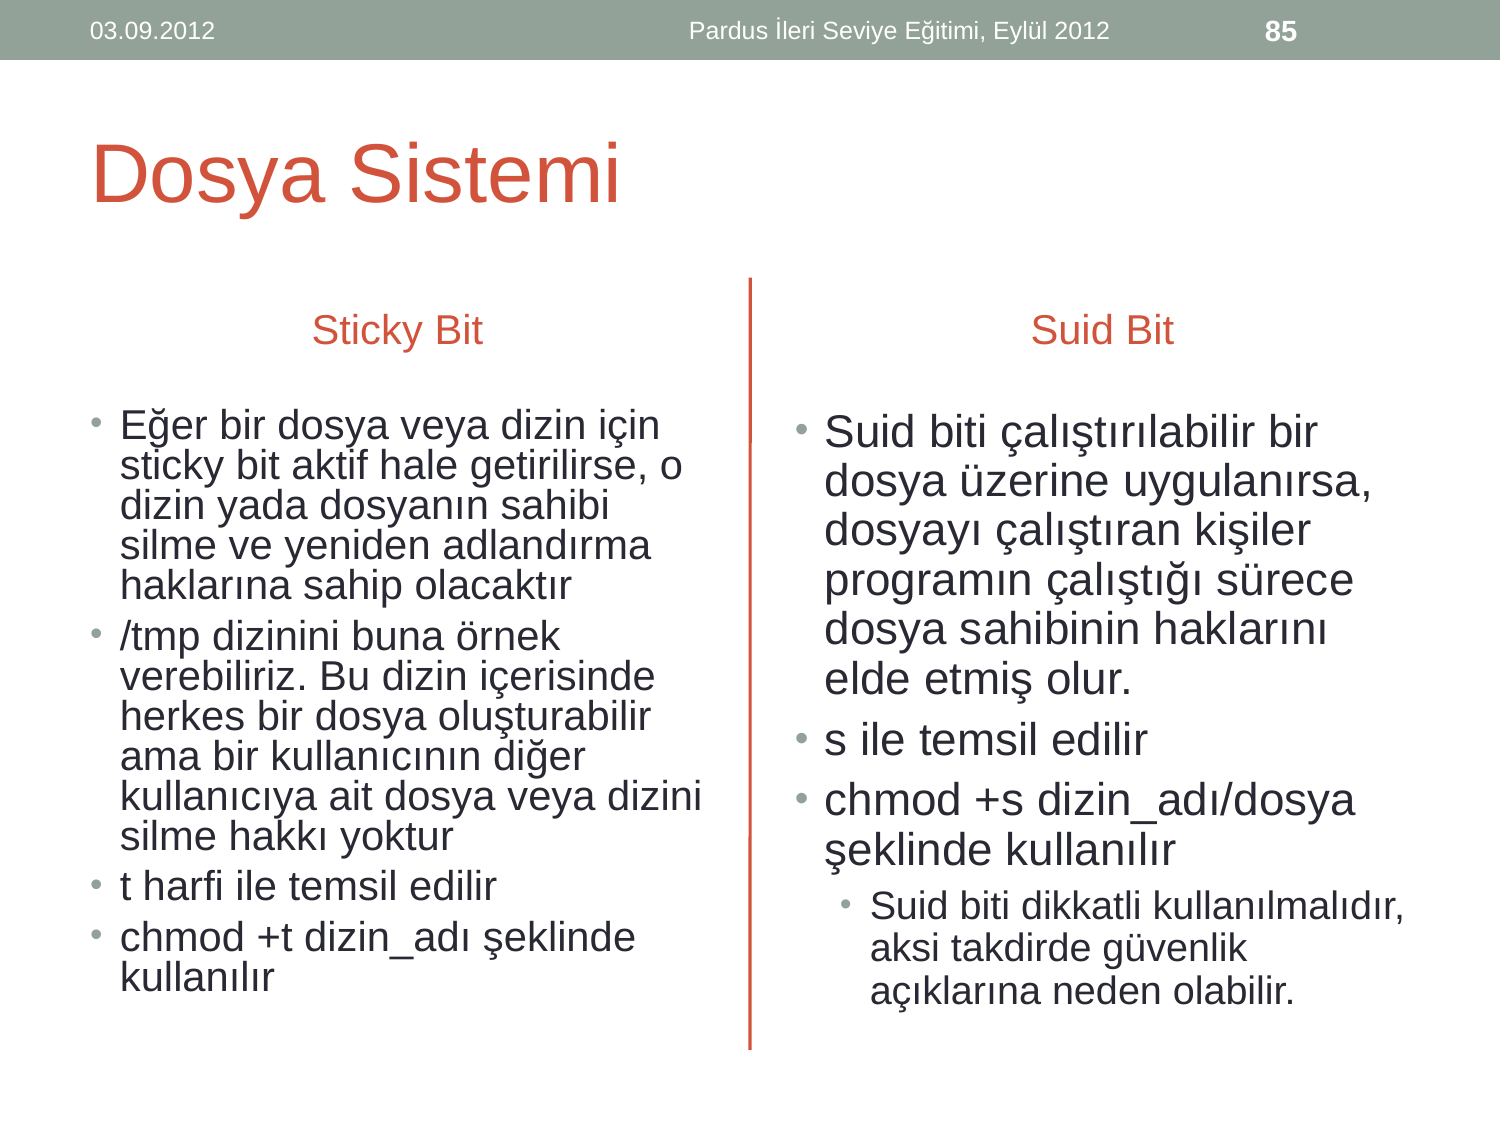

03.09.2012
Pardus İleri Seviye Eğitimi, Eylül 2012
# Dosya Sistemi
Sticky Bit
Suid Bit
Eğer bir dosya veya dizin için sticky bit aktif hale getirilirse, o dizin yada dosyanın sahibi silme ve yeniden adlandırma haklarına sahip olacaktır
/tmp dizinini buna örnek verebiliriz. Bu dizin içerisinde herkes bir dosya oluşturabilir ama bir kullanıcının diğer kullanıcıya ait dosya veya dizini silme hakkı yoktur
t harfi ile temsil edilir
chmod +t dizin_adı şeklinde kullanılır
Suid biti çalıştırılabilir bir dosya üzerine uygulanırsa, dosyayı çalıştıran kişiler programın çalıştığı sürece dosya sahibinin haklarını elde etmiş olur.
s ile temsil edilir
chmod +s dizin_adı/dosya şeklinde kullanılır
Suid biti dikkatli kullanılmalıdır, aksi takdirde güvenlik açıklarına neden olabilir.